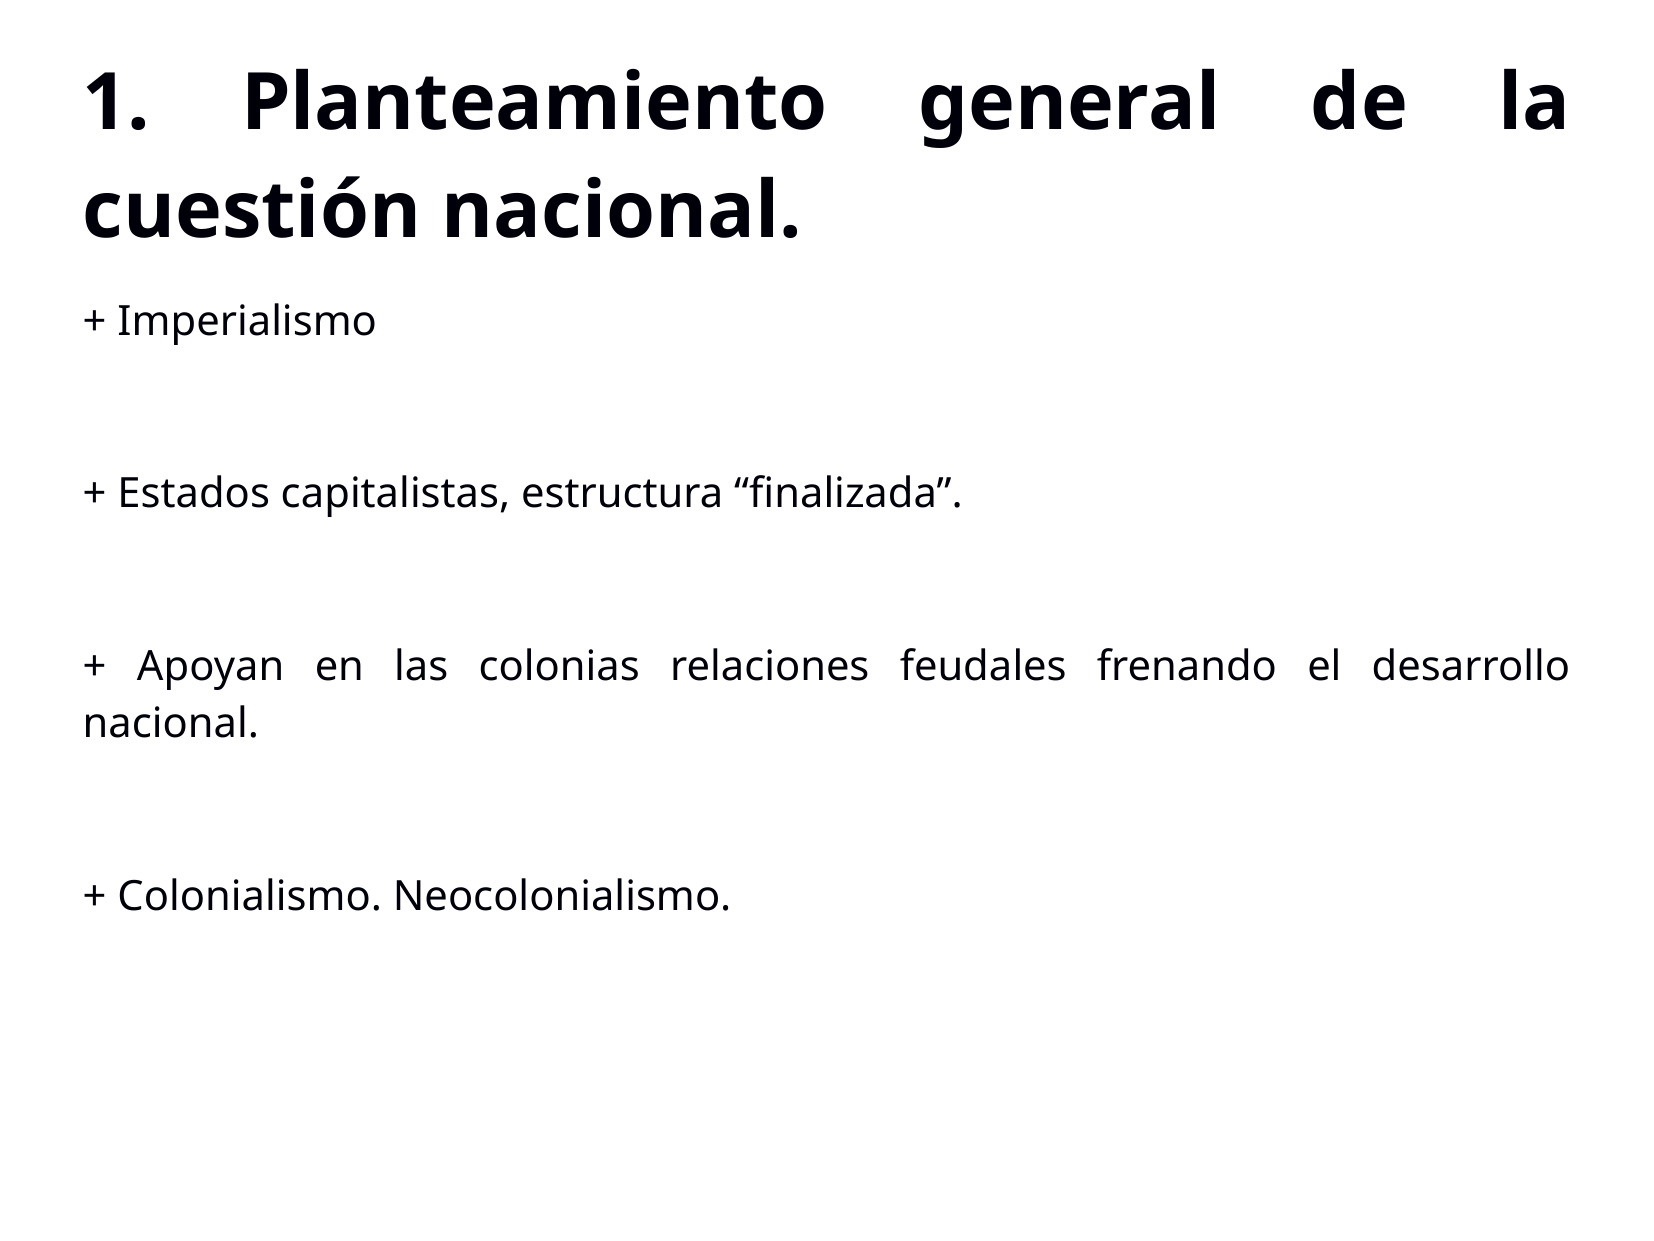

# 1. Planteamiento general de la cuestión nacional.
+ Imperialismo
+ Estados capitalistas, estructura “finalizada”.
+ Apoyan en las colonias relaciones feudales frenando el desarrollo nacional.
+ Colonialismo. Neocolonialismo.